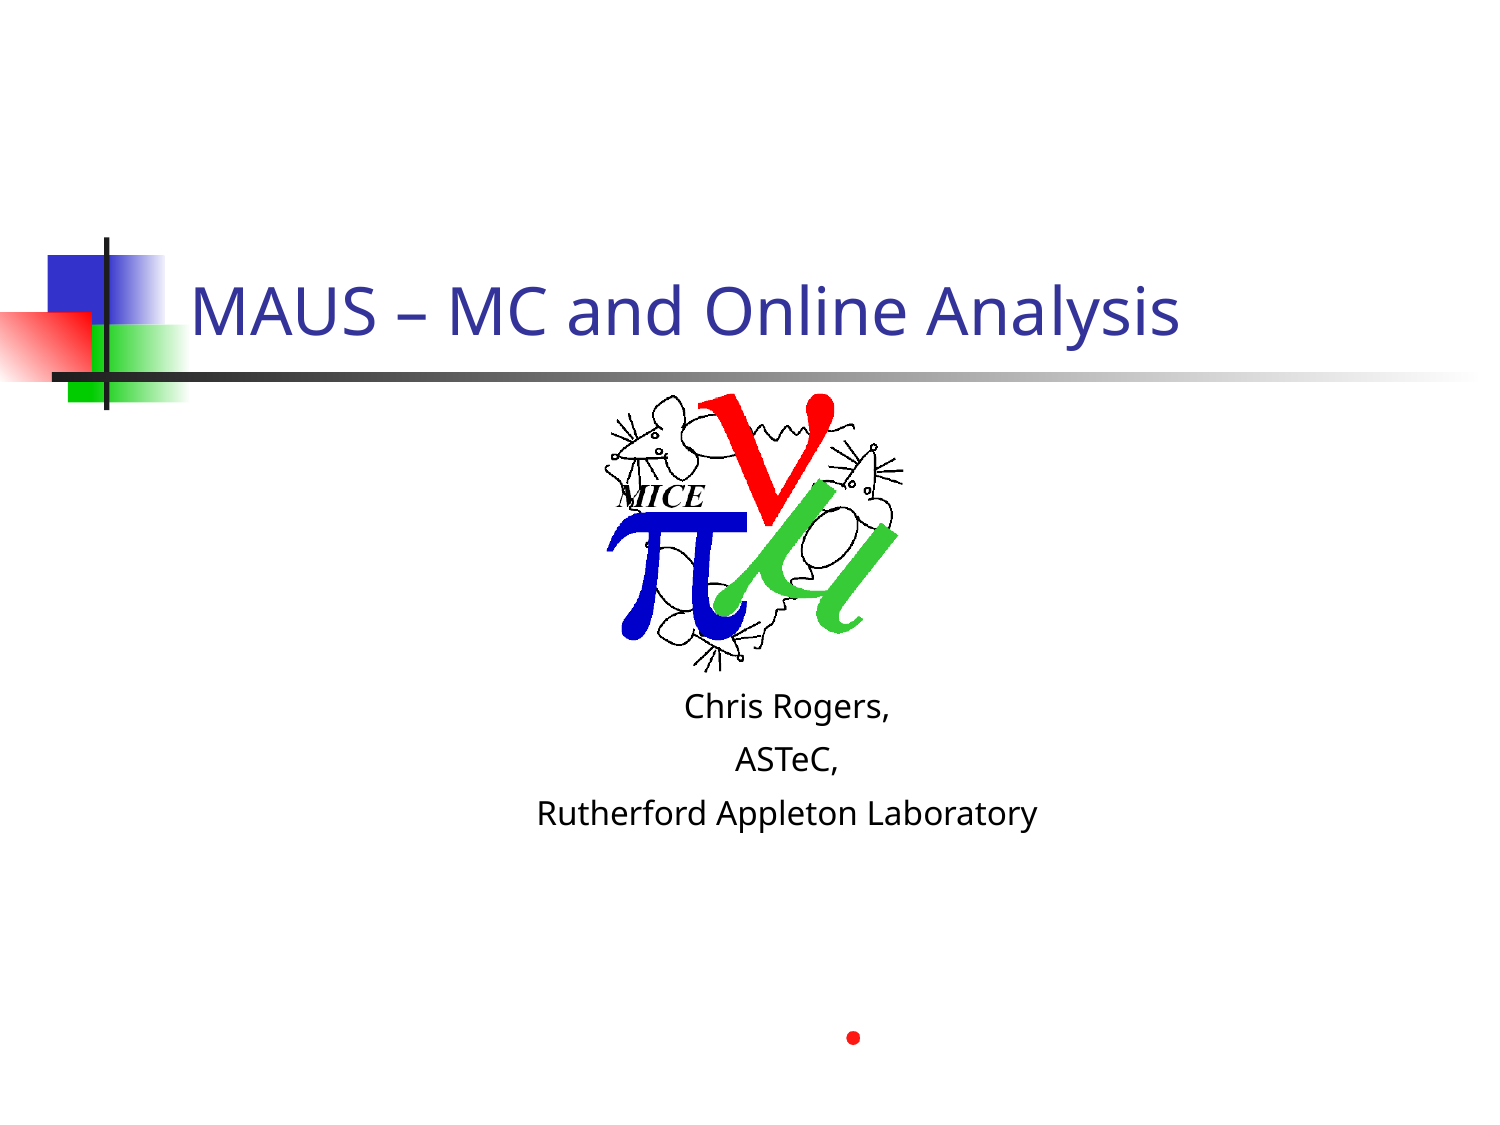

# MAUS – MC and Online Analysis
Chris Rogers,
ASTeC,
Rutherford Appleton Laboratory